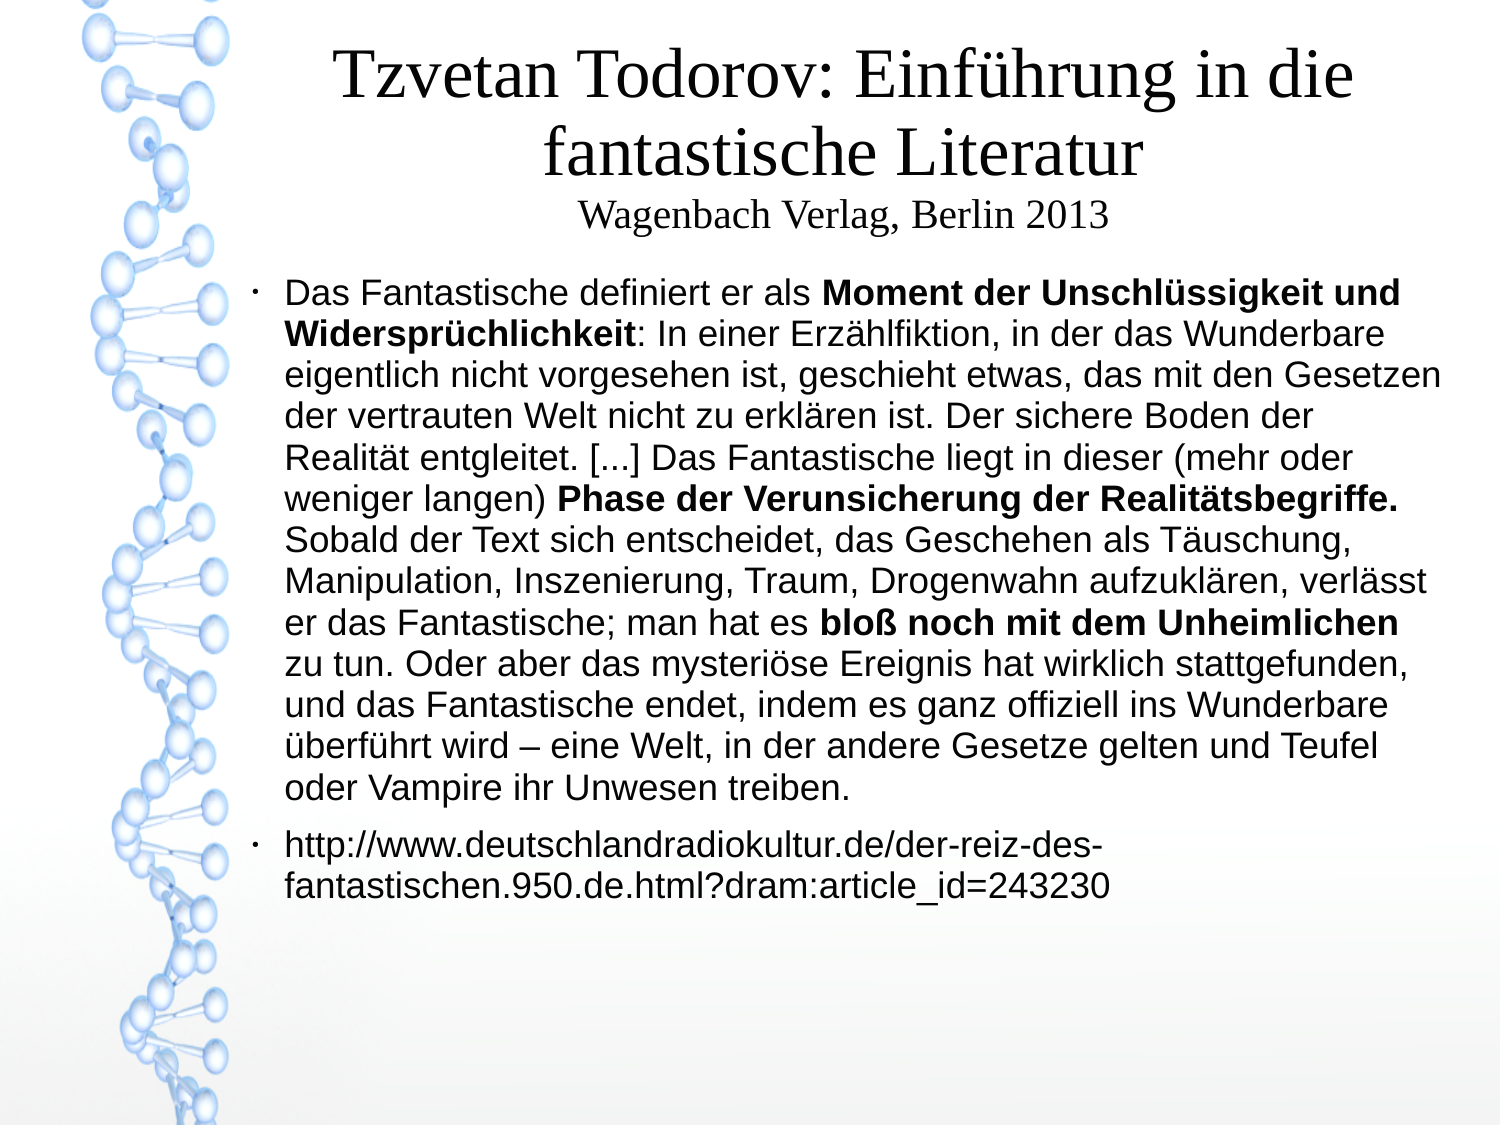

# Tzvetan Todorov: Einführung in die fantastische Literatur Wagenbach Verlag, Berlin 2013
Das Fantastische definiert er als Moment der Unschlüssigkeit und Widersprüchlichkeit: In einer Erzählfiktion, in der das Wunderbare eigentlich nicht vorgesehen ist, geschieht etwas, das mit den Gesetzen der vertrauten Welt nicht zu erklären ist. Der sichere Boden der Realität entgleitet. [...] Das Fantastische liegt in dieser (mehr oder weniger langen) Phase der Verunsicherung der Realitätsbegriffe. Sobald der Text sich entscheidet, das Geschehen als Täuschung, Manipulation, Inszenierung, Traum, Drogenwahn aufzuklären, verlässt er das Fantastische; man hat es bloß noch mit dem Unheimlichen zu tun. Oder aber das mysteriöse Ereignis hat wirklich stattgefunden, und das Fantastische endet, indem es ganz offiziell ins Wunderbare überführt wird – eine Welt, in der andere Gesetze gelten und Teufel oder Vampire ihr Unwesen treiben.
http://www.deutschlandradiokultur.de/der-reiz-des-fantastischen.950.de.html?dram:article_id=243230